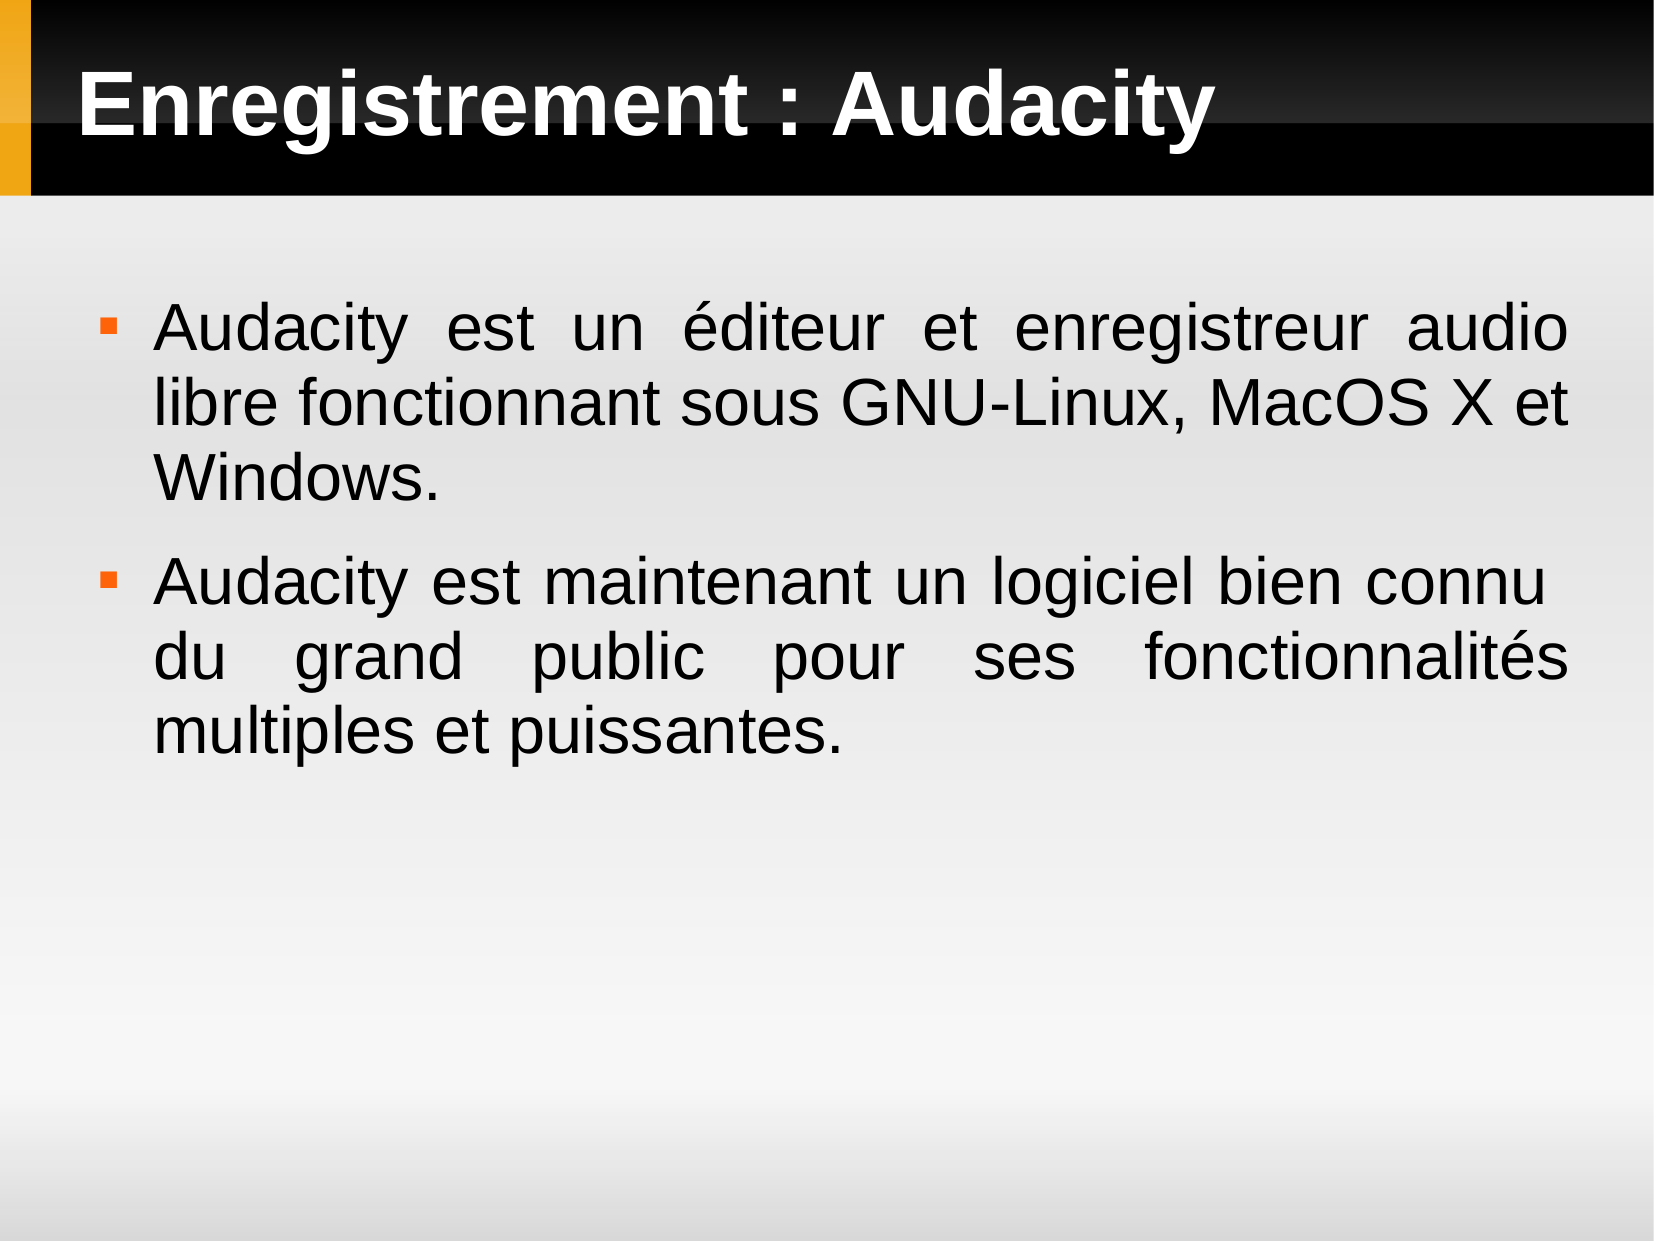

# Enregistrement : Audacity
Audacity est un éditeur et enregistreur audio libre fonctionnant sous GNU-Linux, MacOS X et Windows.
Audacity est maintenant un logiciel bien connu du grand public pour ses fonctionnalités multiples et puissantes.